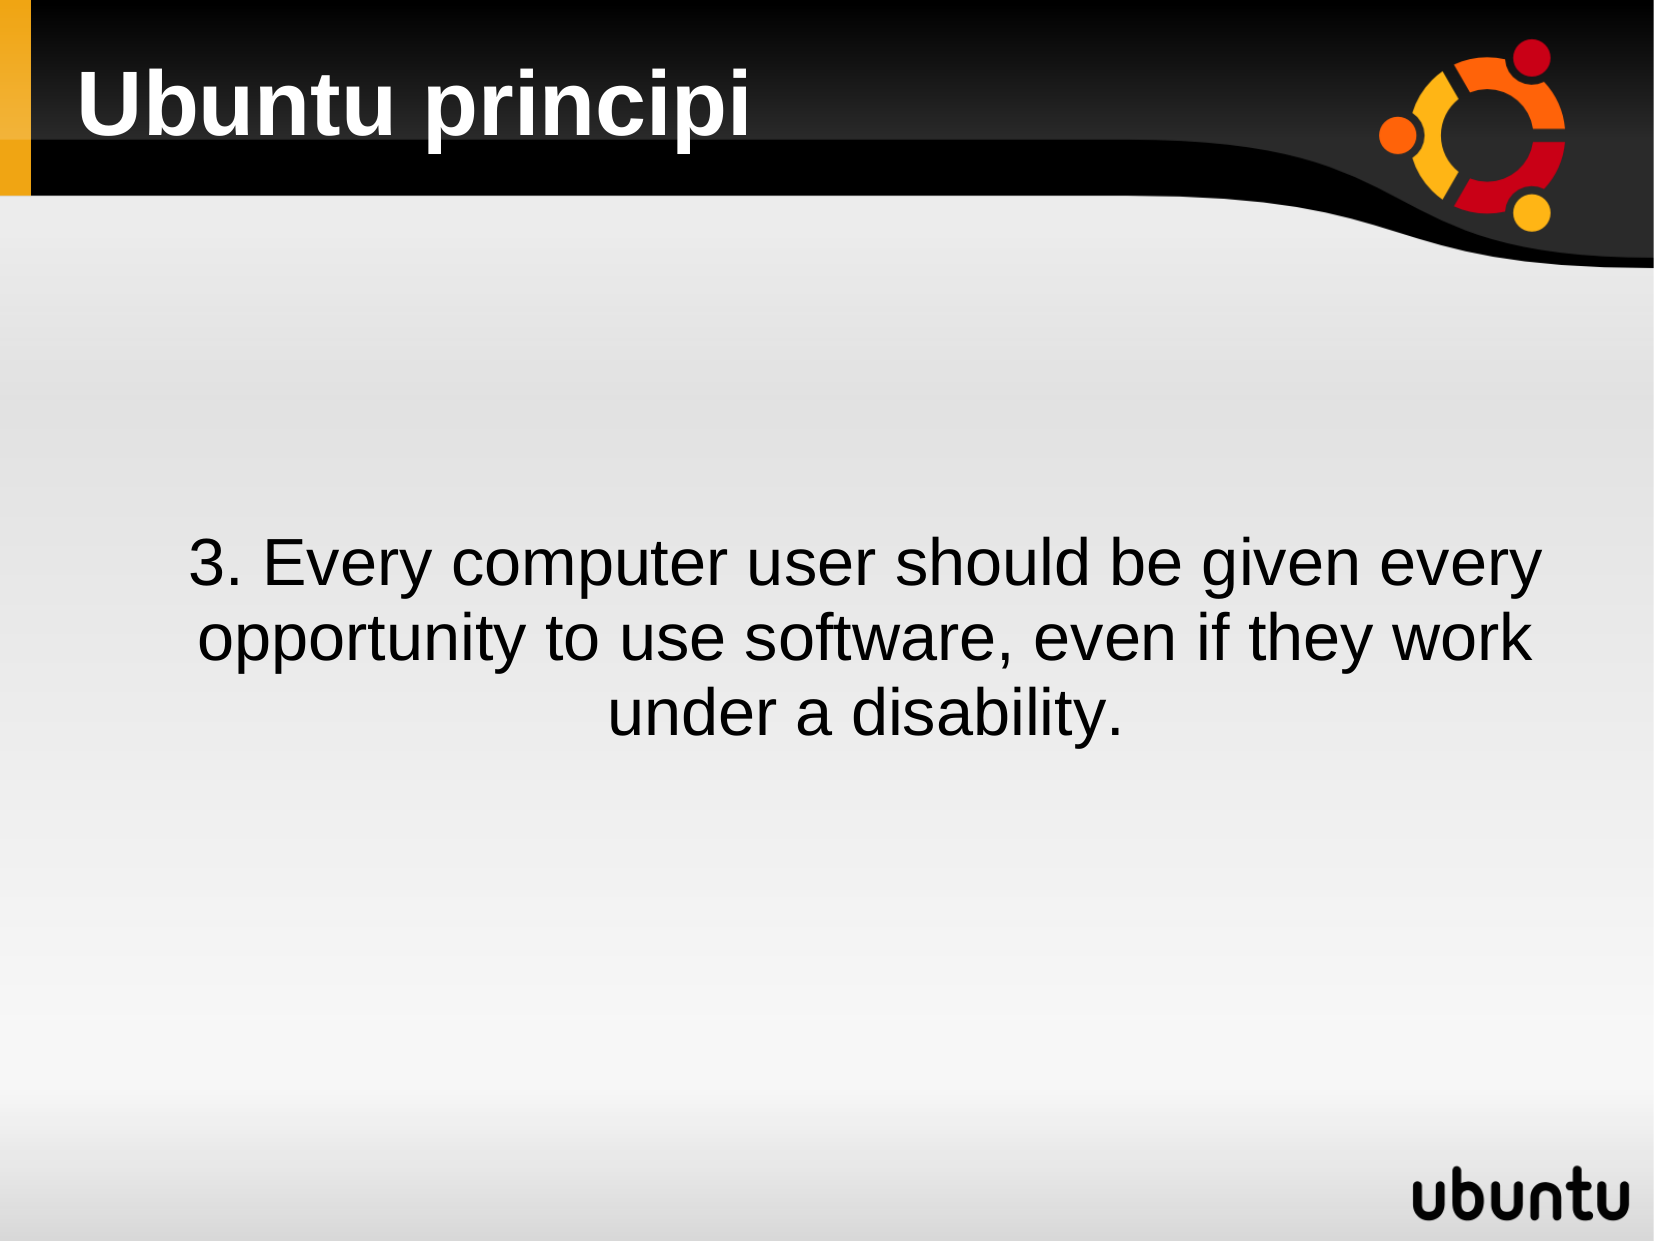

# Ubuntu principi
3. Every computer user should be given every opportunity to use software, even if they work under a disability.